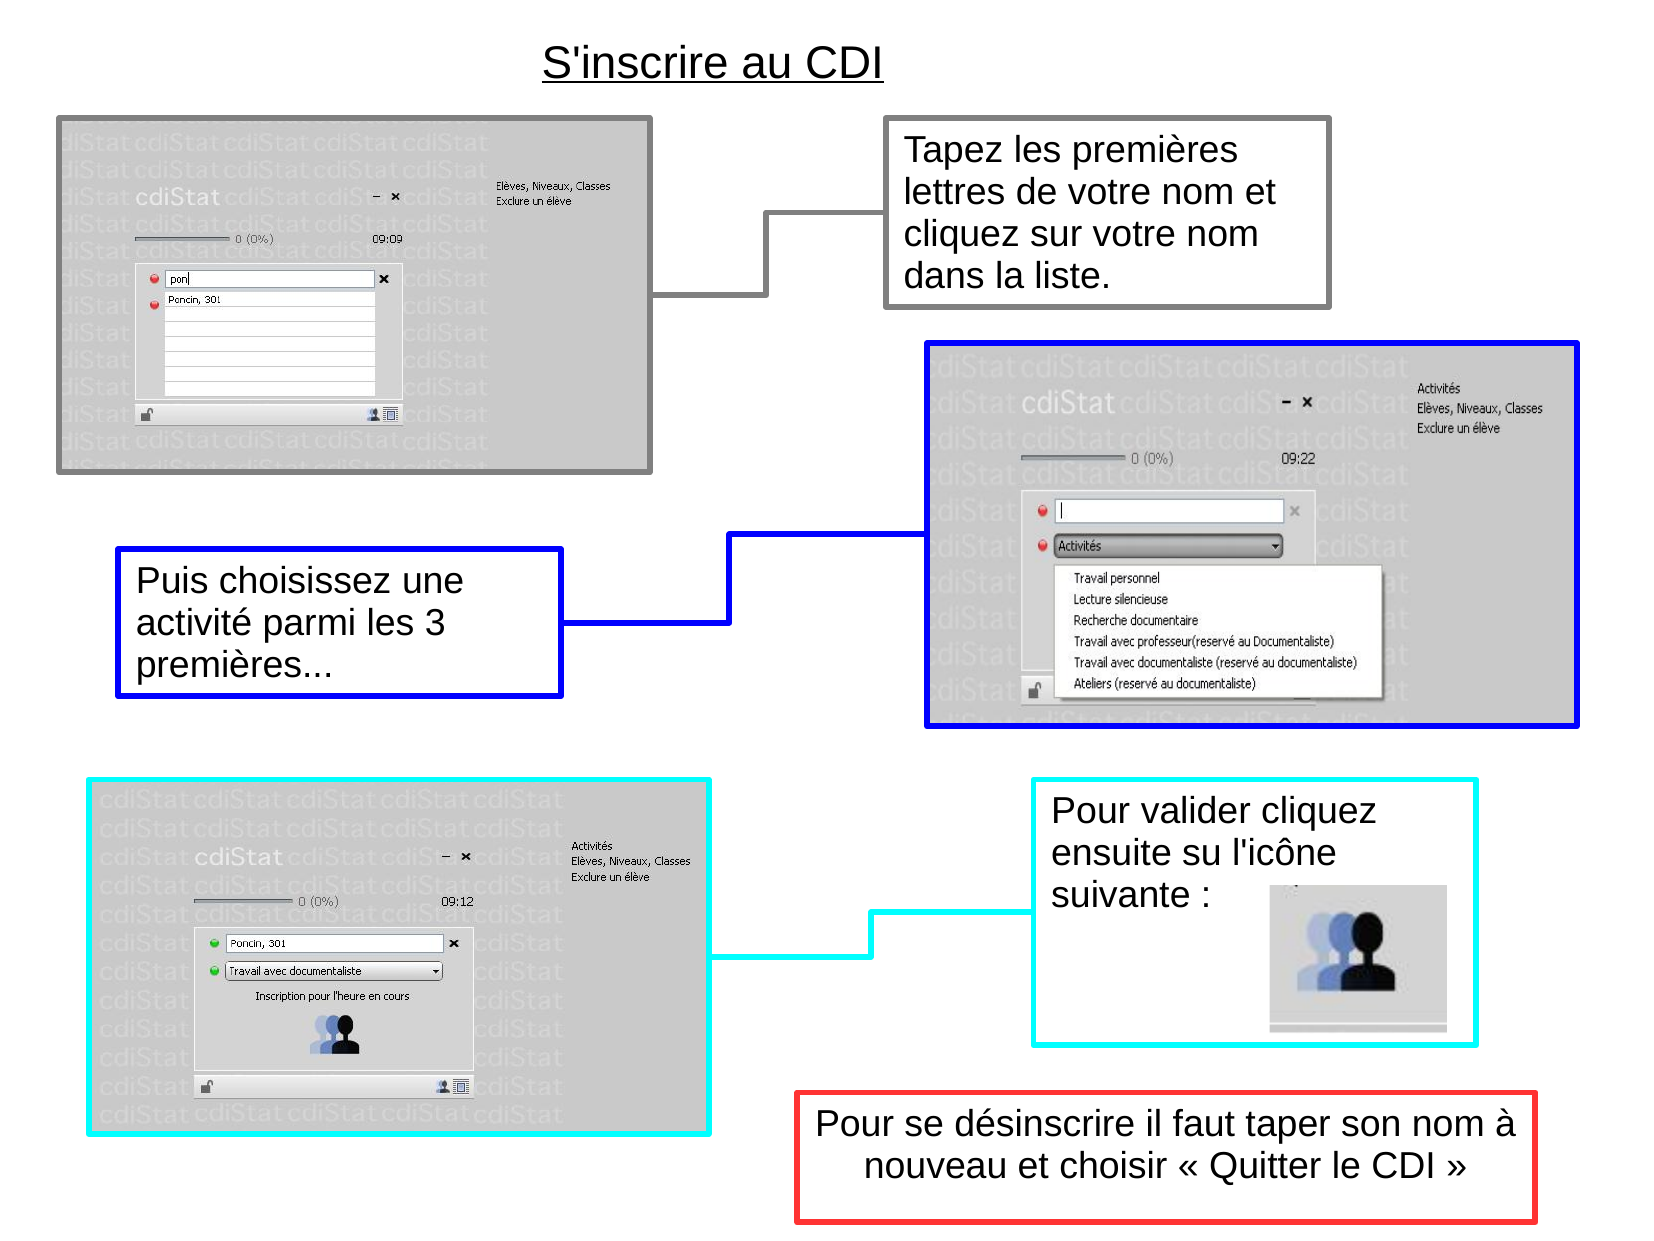

S'inscrire au CDI
Tapez les premières lettres de votre nom et cliquez sur votre nom dans la liste.
Puis choisissez une activité parmi les 3 premières...
Pour valider cliquez ensuite su l'icône suivante :
Pour se désinscrire il faut taper son nom à nouveau et choisir « Quitter le CDI »